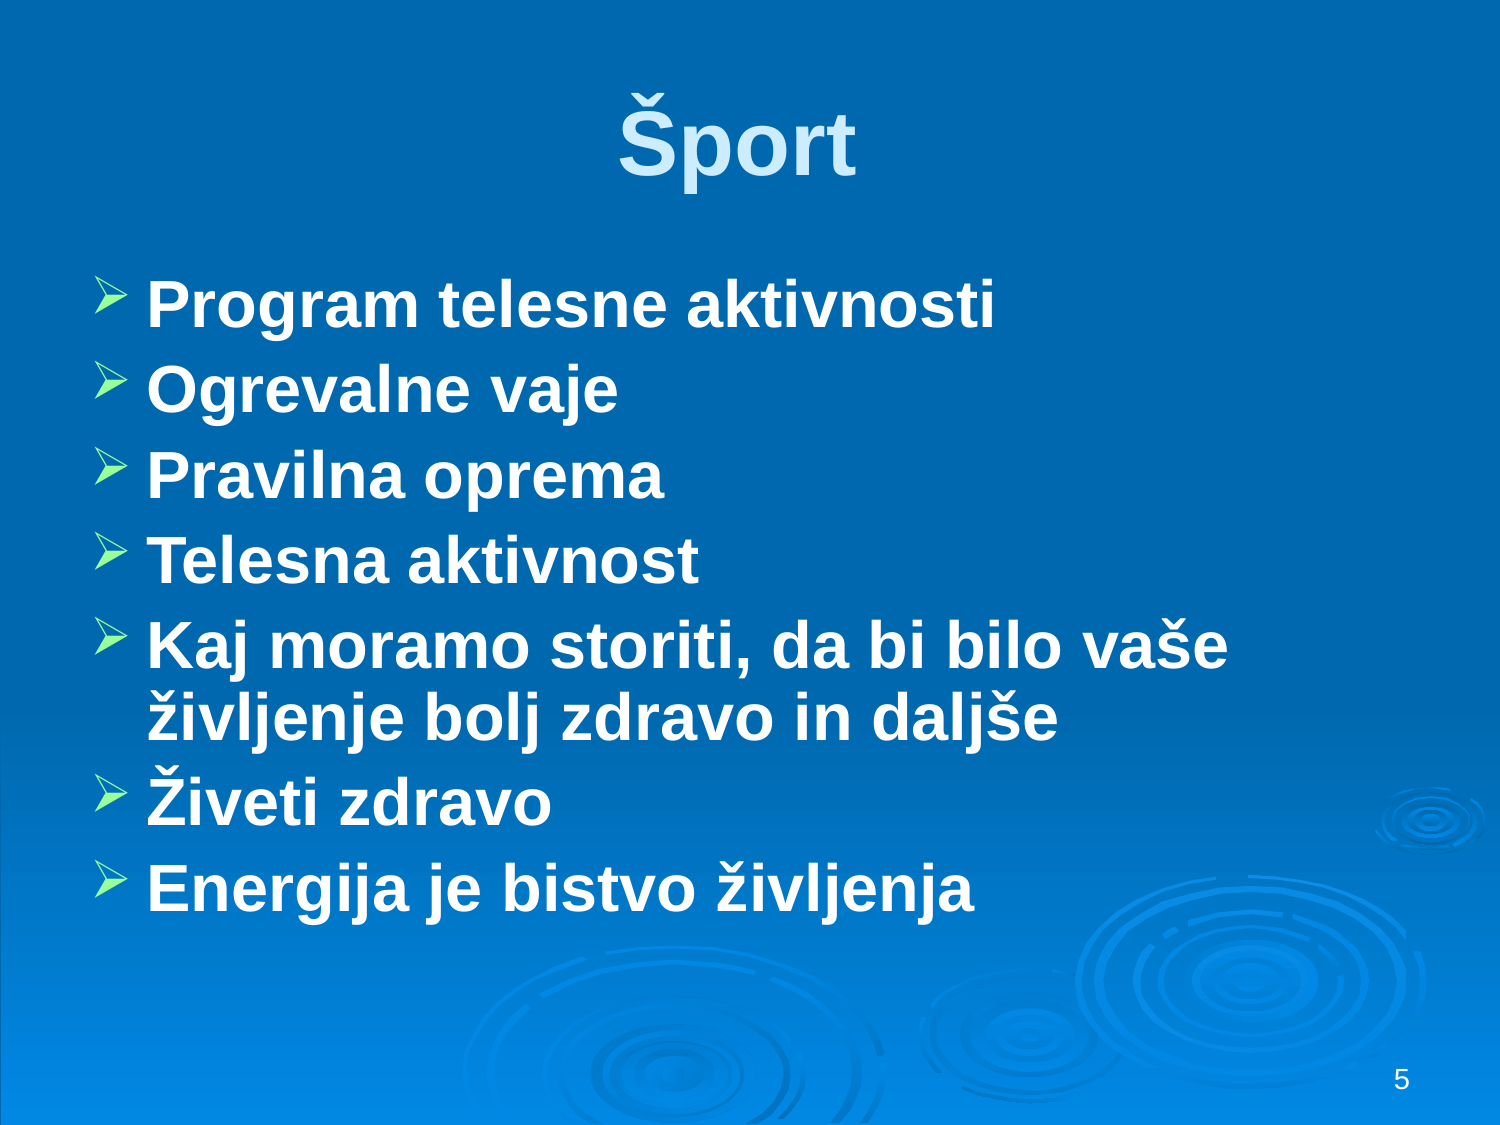

# Šport
Program telesne aktivnosti
Ogrevalne vaje
Pravilna oprema
Telesna aktivnost
Kaj moramo storiti, da bi bilo vaše življenje bolj zdravo in daljše
Živeti zdravo
Energija je bistvo življenja